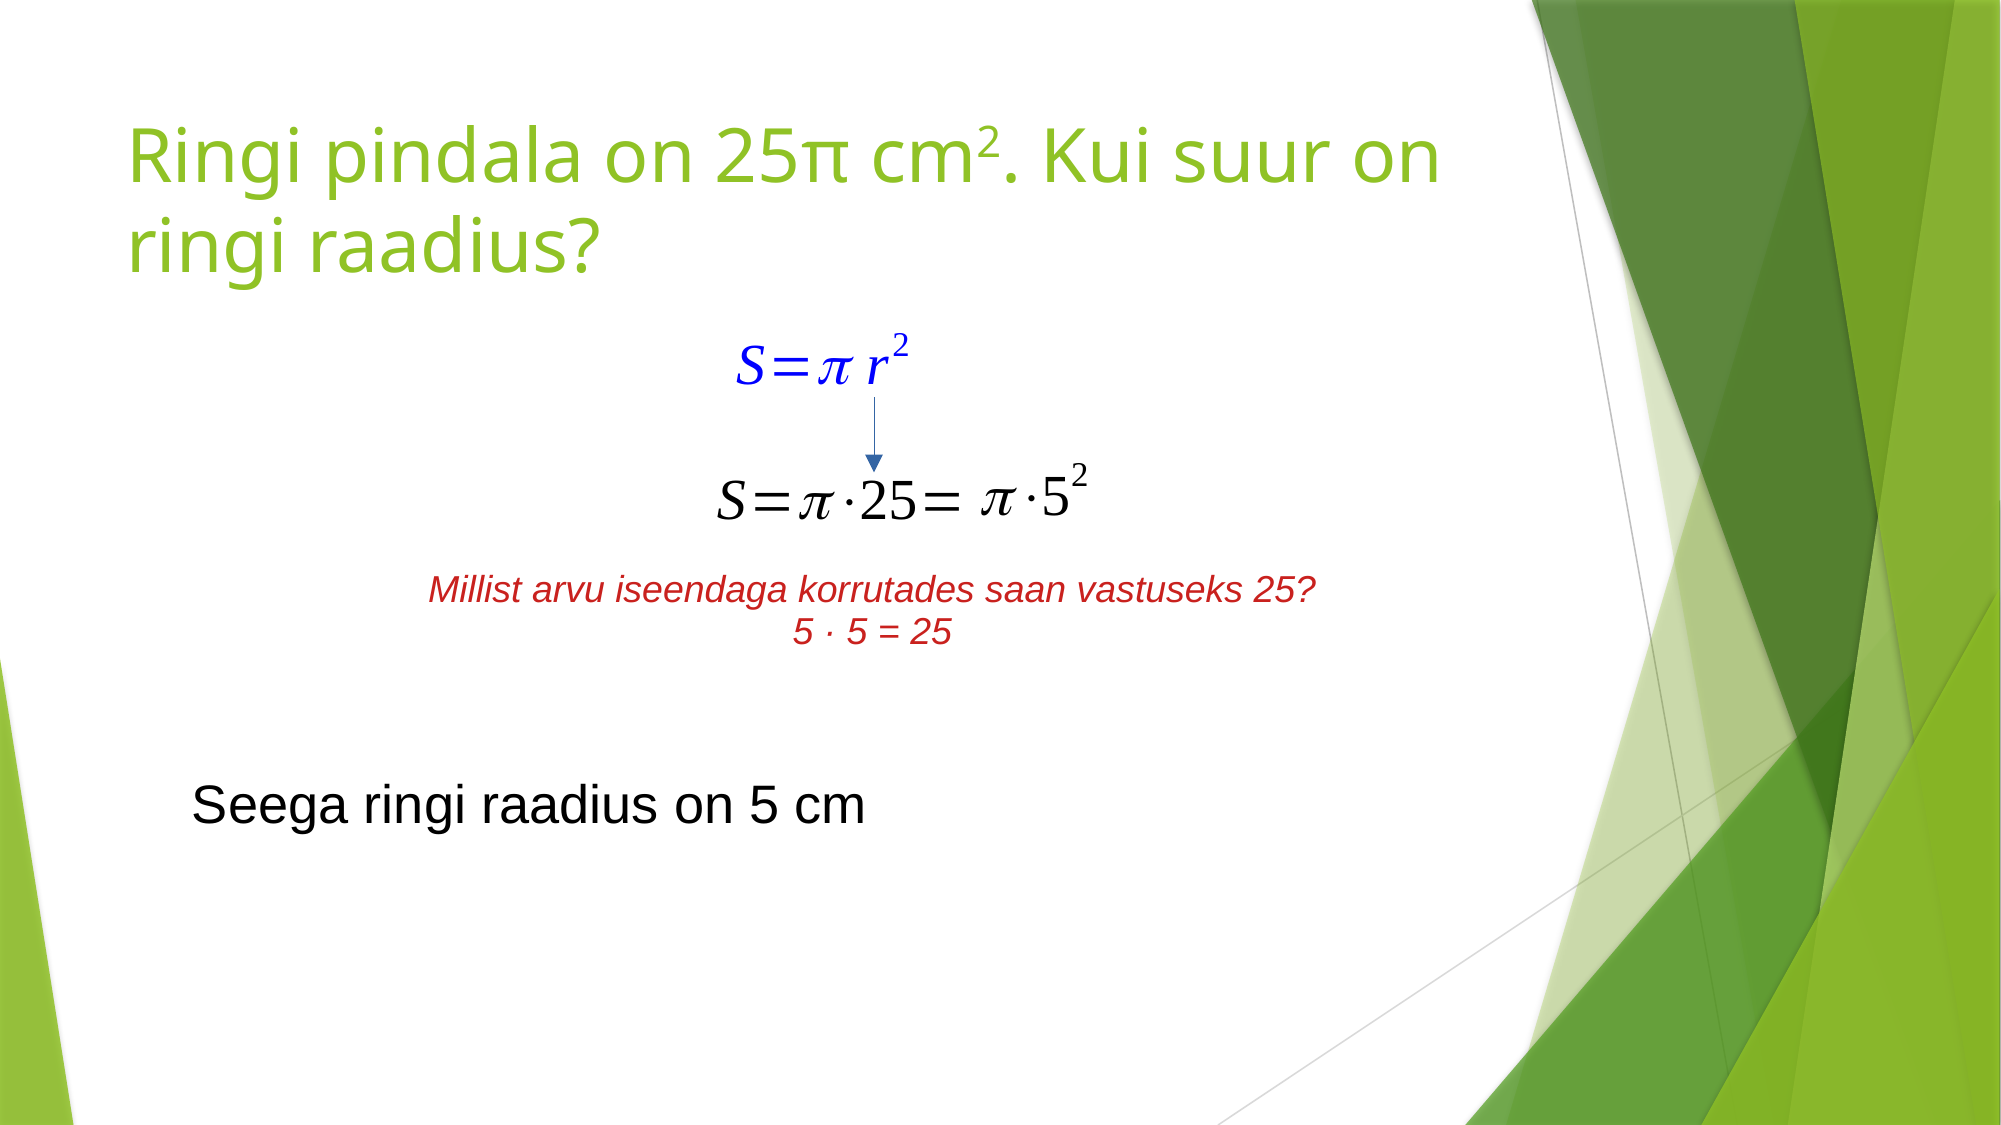

# Ringi pindala on 25π cm2. Kui suur on ringi raadius?
Millist arvu iseendaga korrutades saan vastuseks 25?
5 · 5 = 25
Seega ringi raadius on 5 cm